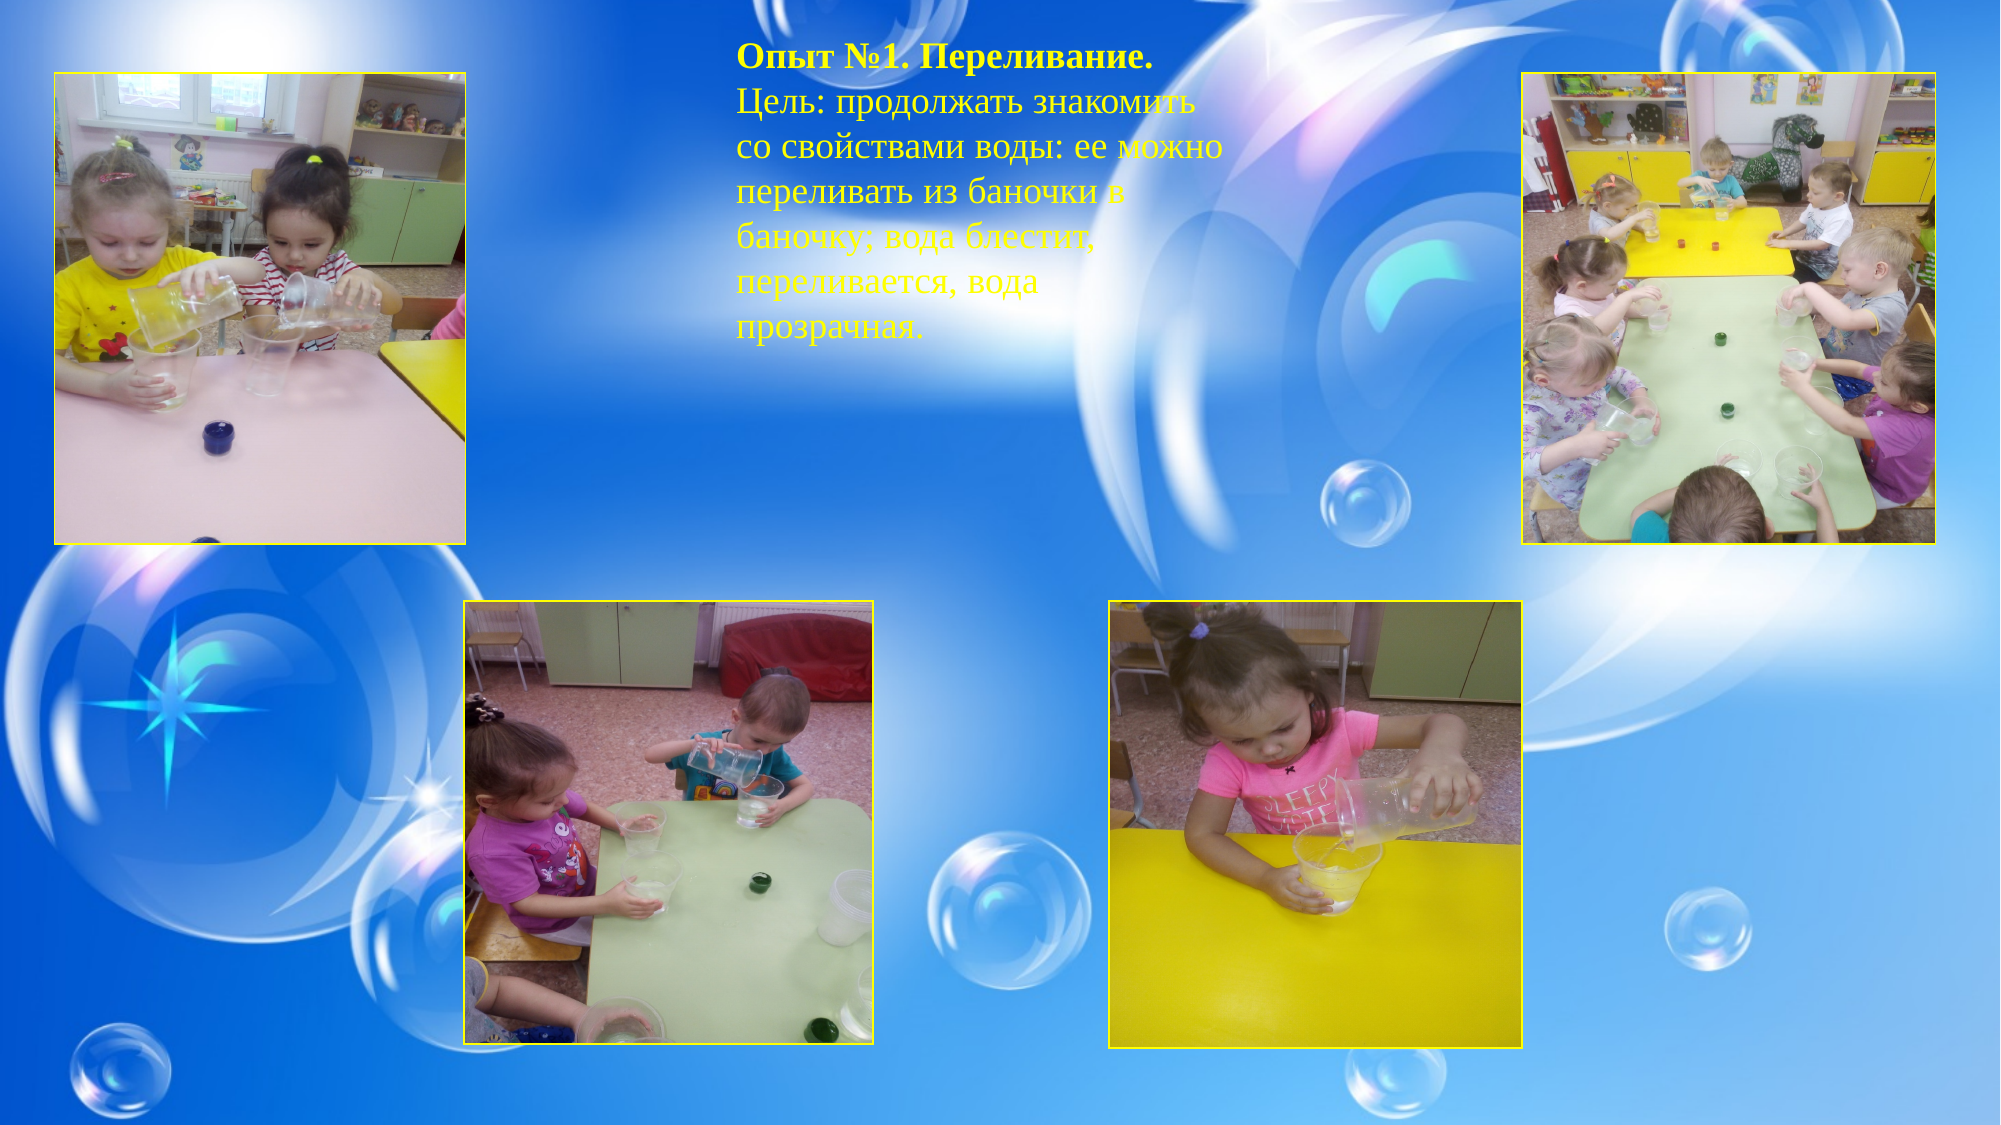

Опыт №1. Переливание.
Цель: продолжать знакомить со свойствами воды: ее можно переливать из баночки в баночку; вода блестит, переливается, вода прозрачная.